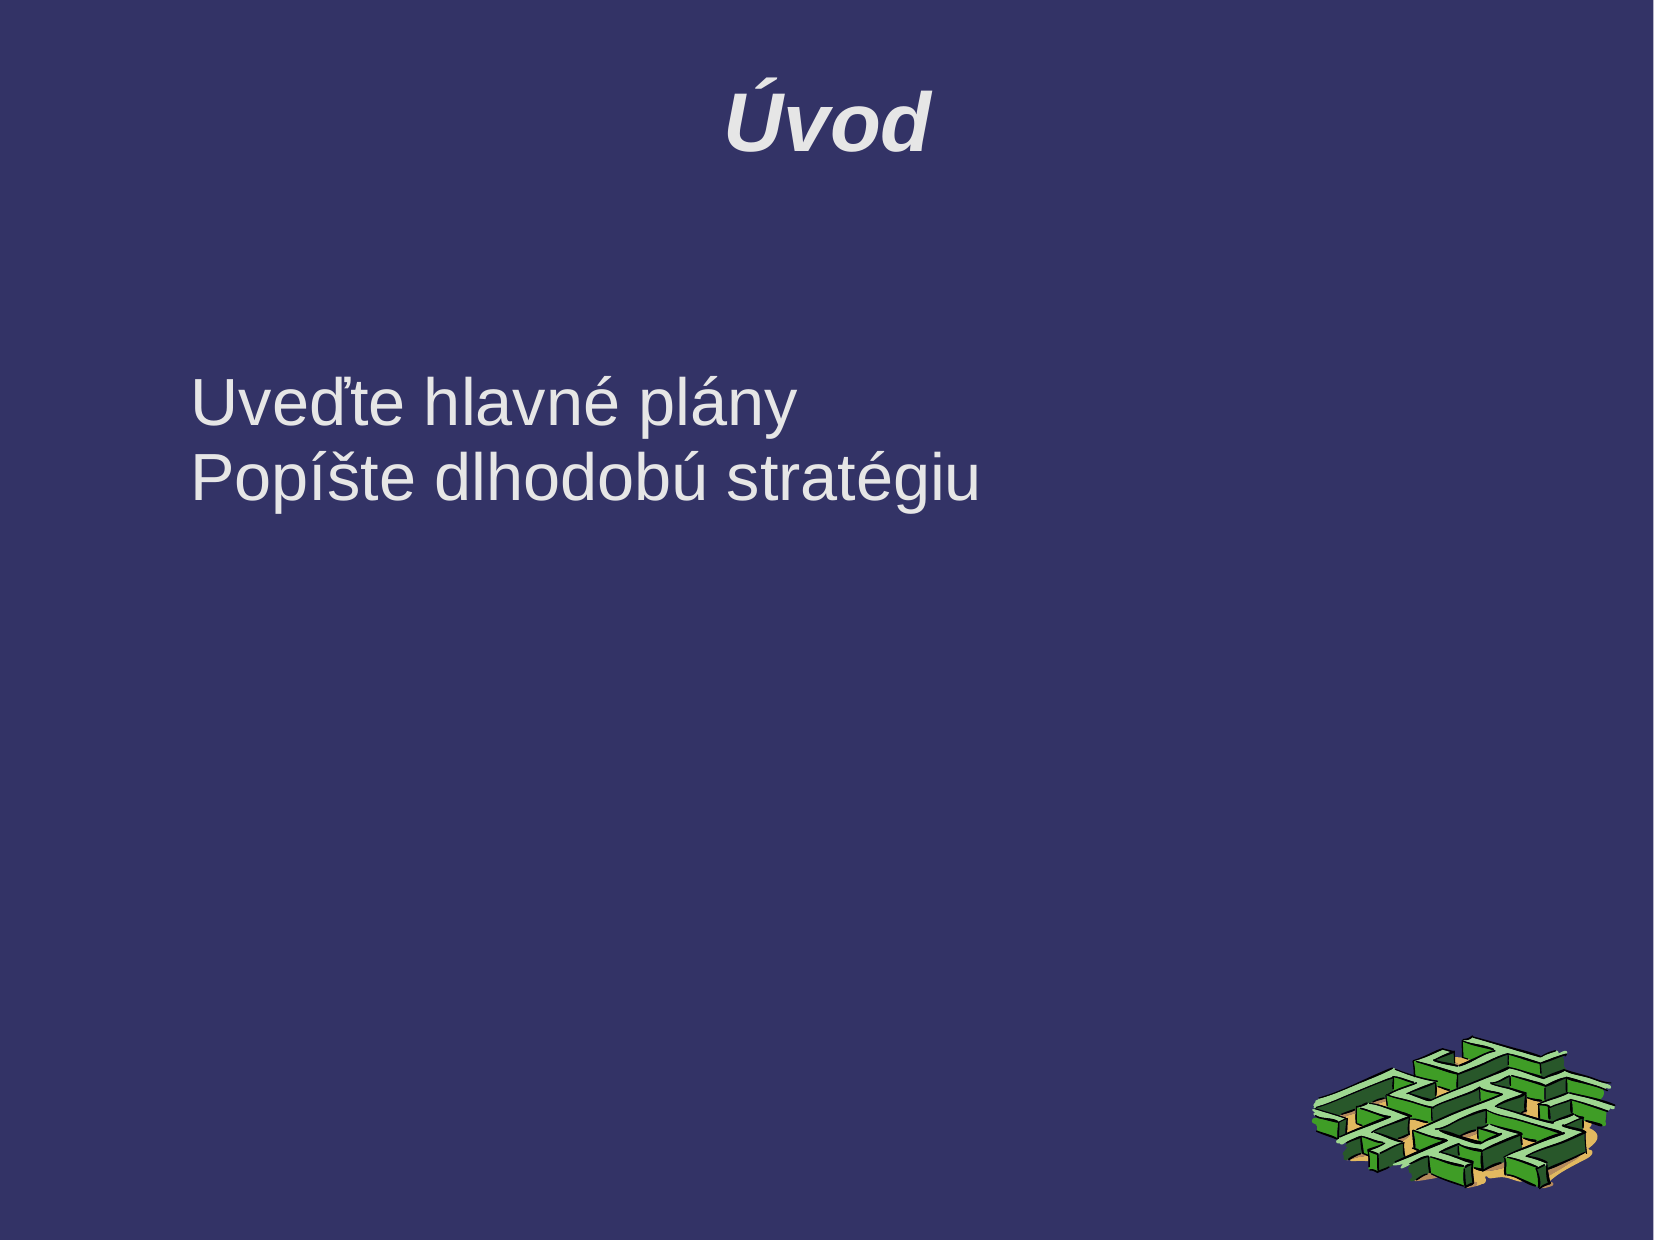

# Úvod
Uveďte hlavné plány
Popíšte dlhodobú stratégiu